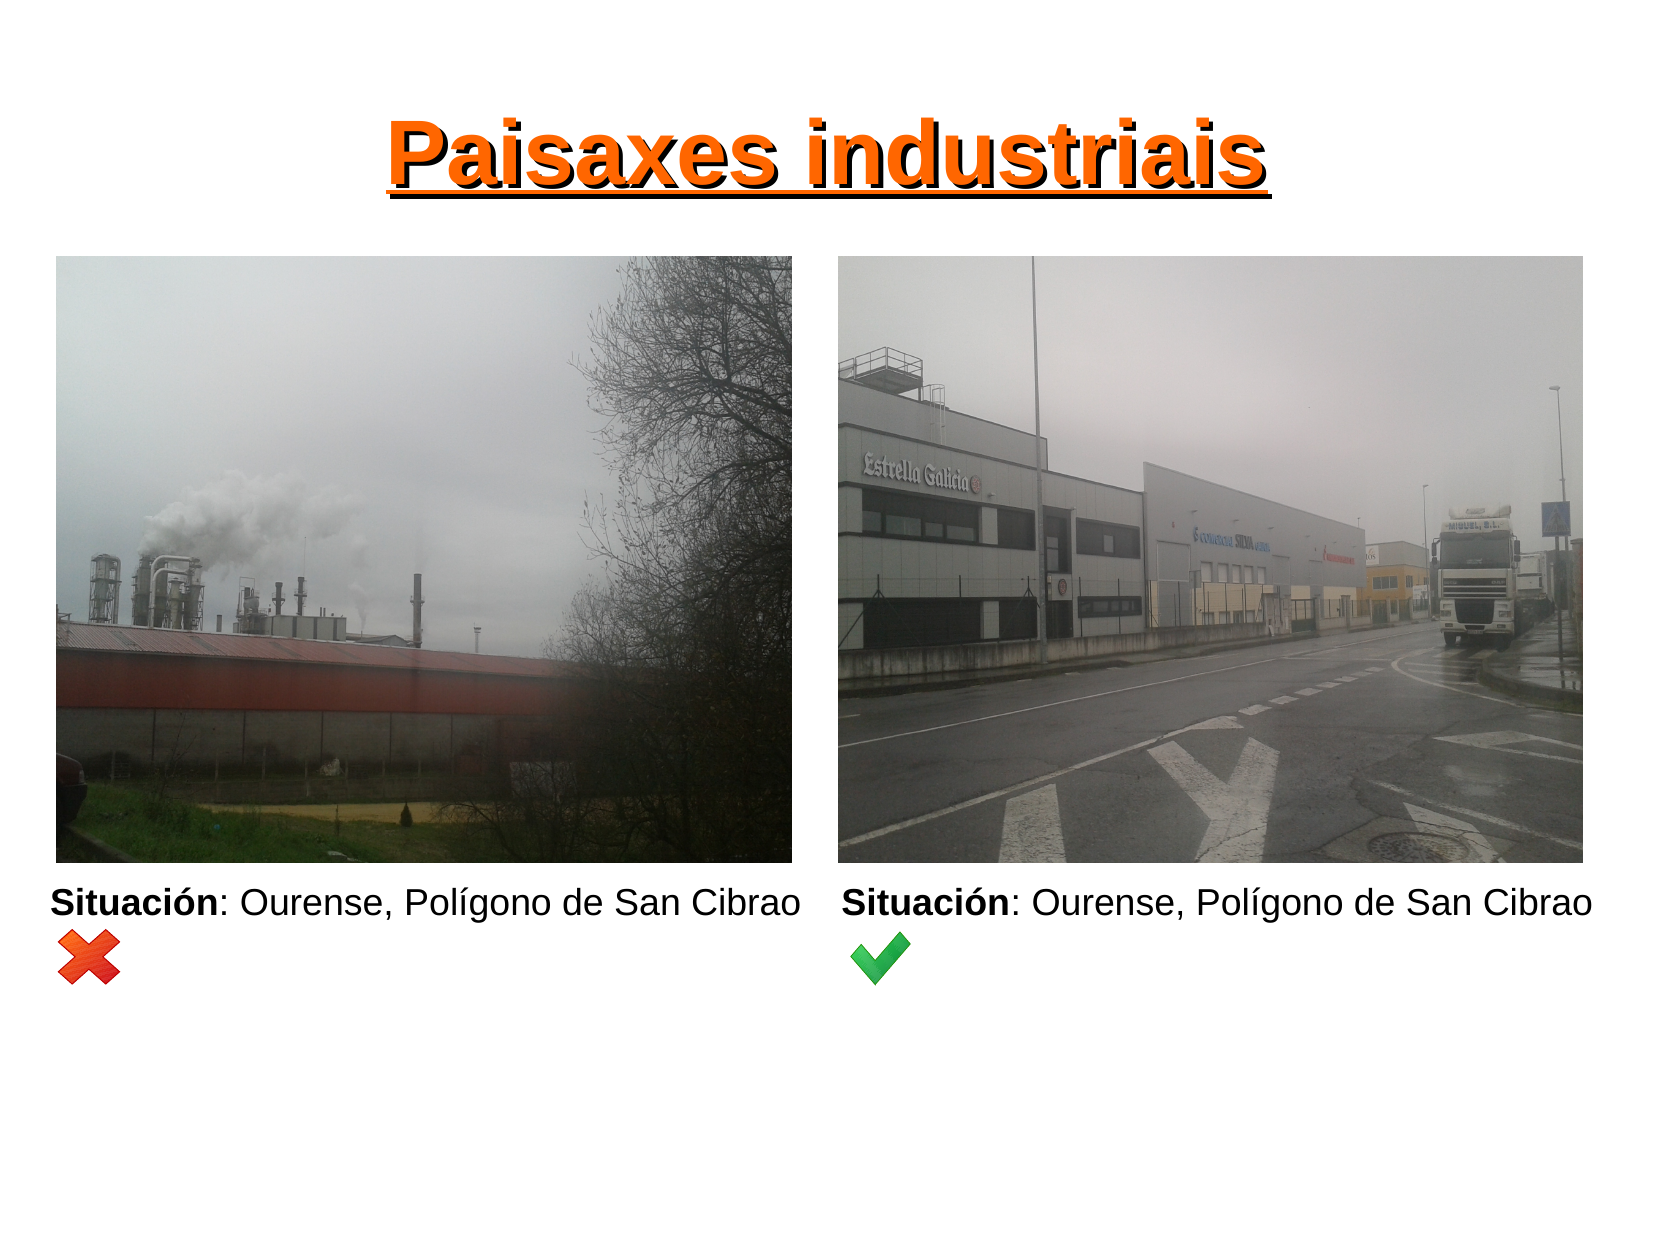

# Paisaxes industriais
Situación: Ourense, Polígono de San Cibrao
Situación: Ourense, Polígono de San Cibrao